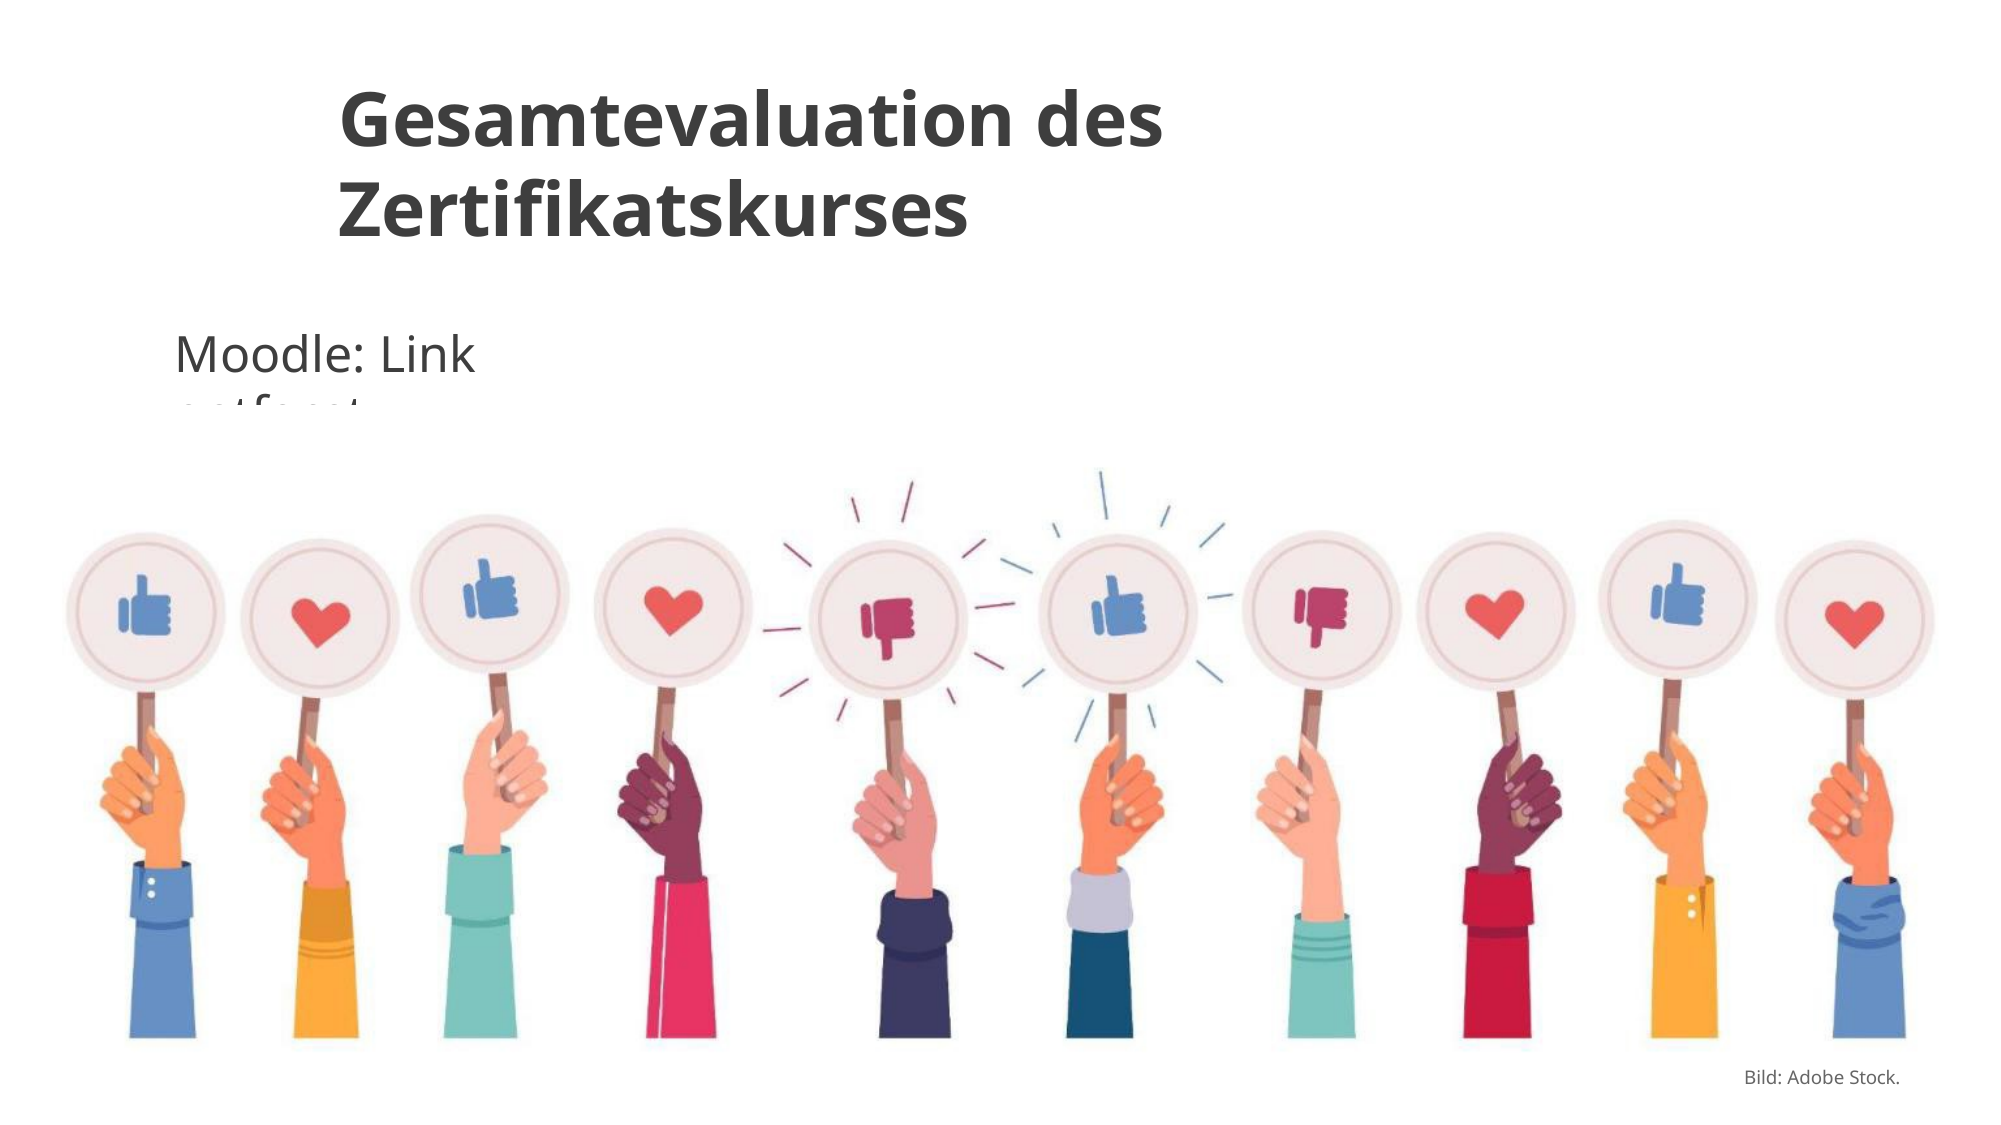

Gesamtevaluation des Zertifikatskurses
Moodle: Link entfernt
Forschungsdatenmanagement in Brandenburg	89
Bild: Adobe Stock.